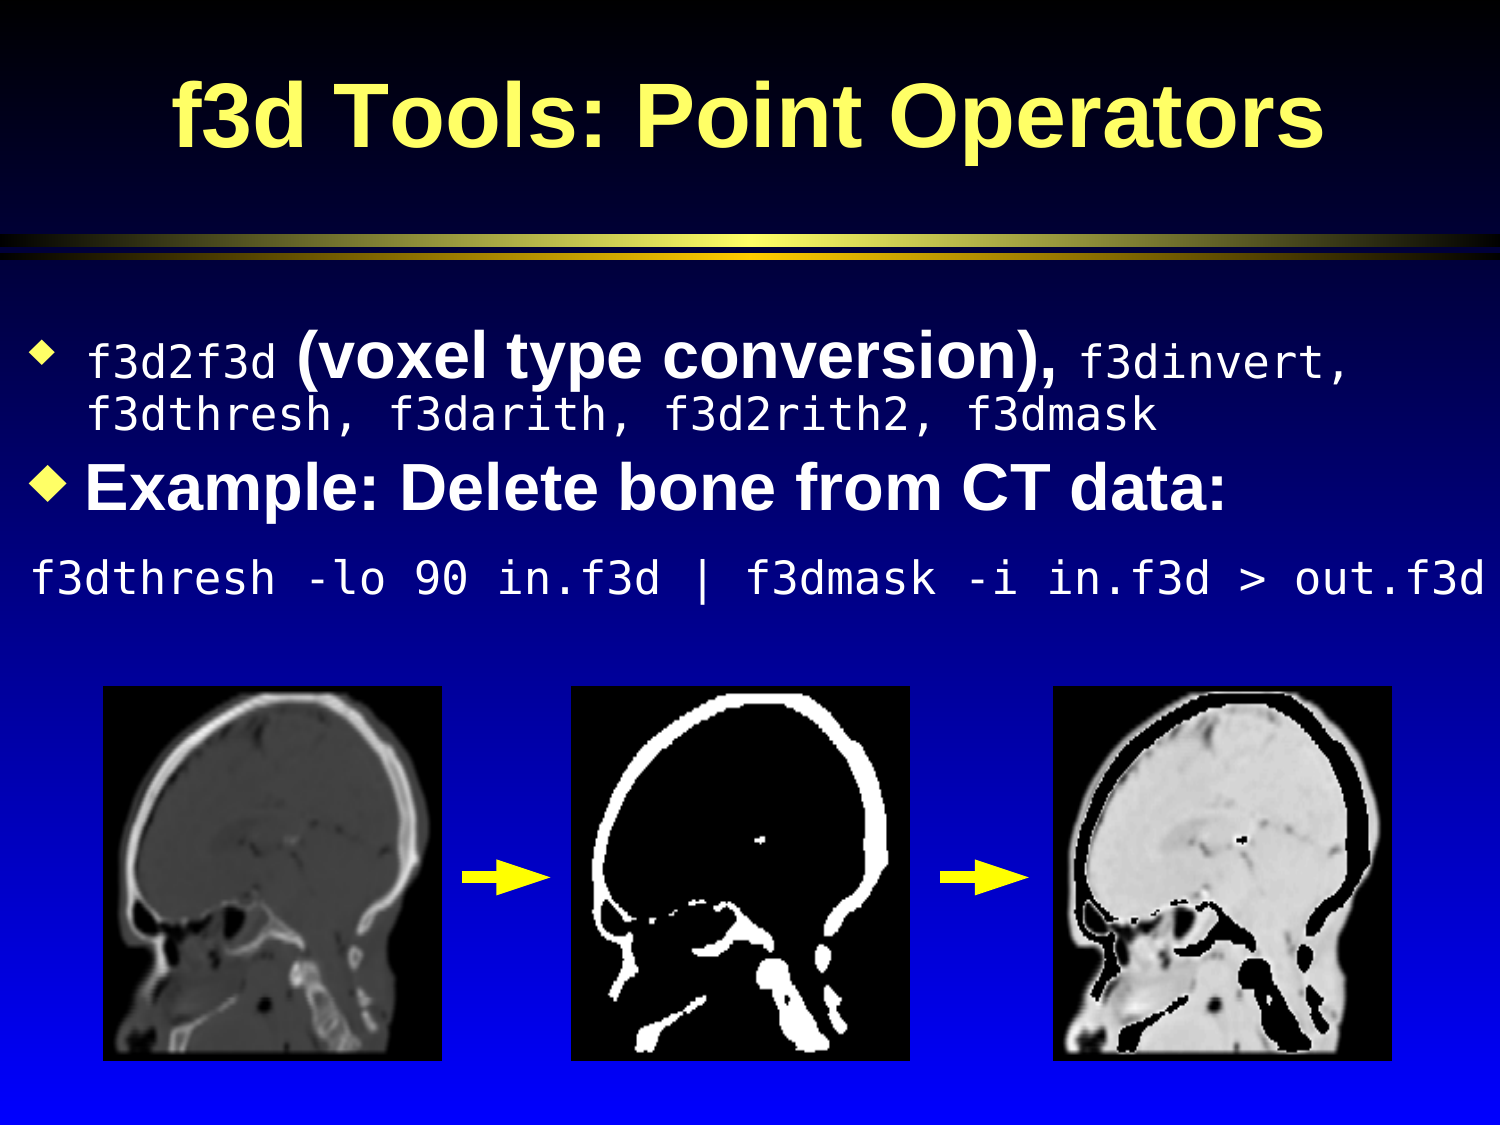

# f3d Tools: Point Operators
f3d2f3d (voxel type conversion), f3dinvert, f3dthresh, f3darith, f3d2rith2, f3dmask
Example: Delete bone from CT data:
f3dthresh -lo 90 in.f3d | f3dmask -i in.f3d > out.f3d